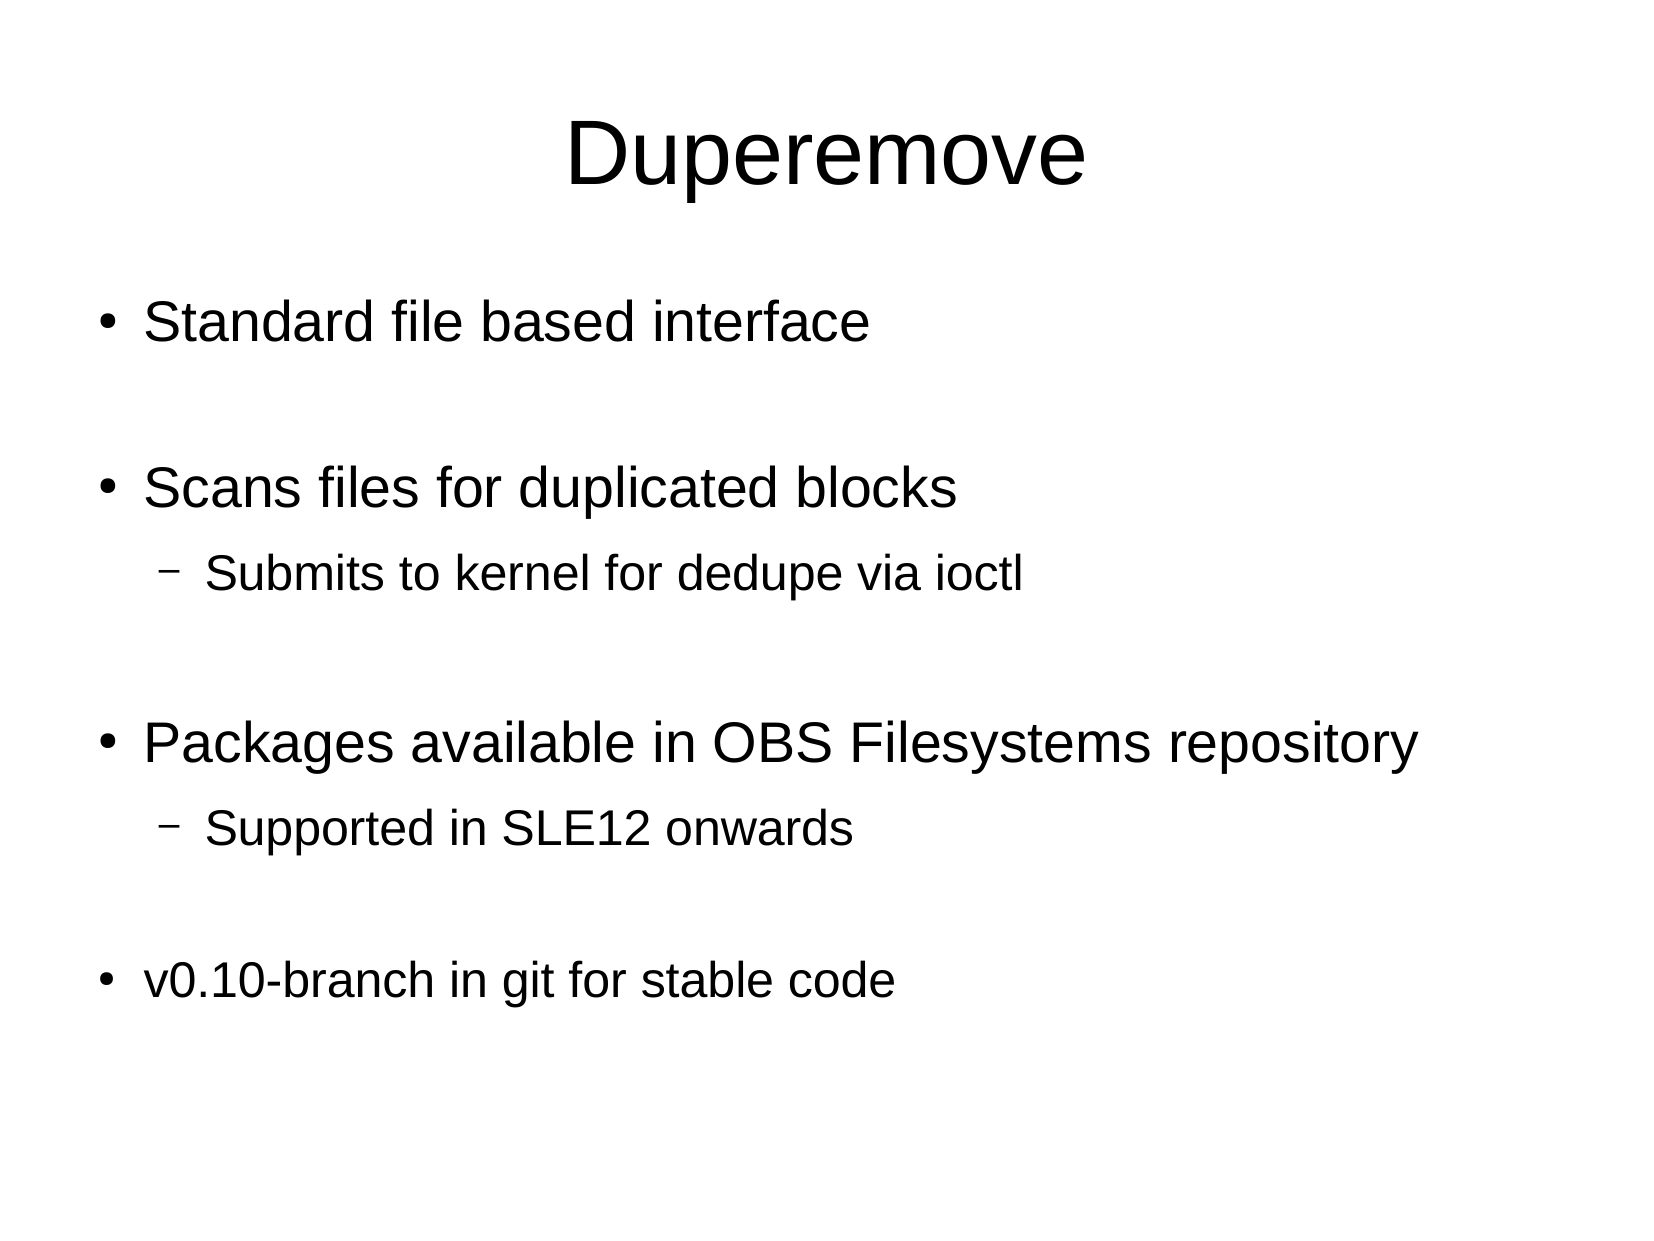

# Duperemove
Standard file based interface
Scans files for duplicated blocks
Submits to kernel for dedupe via ioctl
Packages available in OBS Filesystems repository
Supported in SLE12 onwards
v0.10-branch in git for stable code